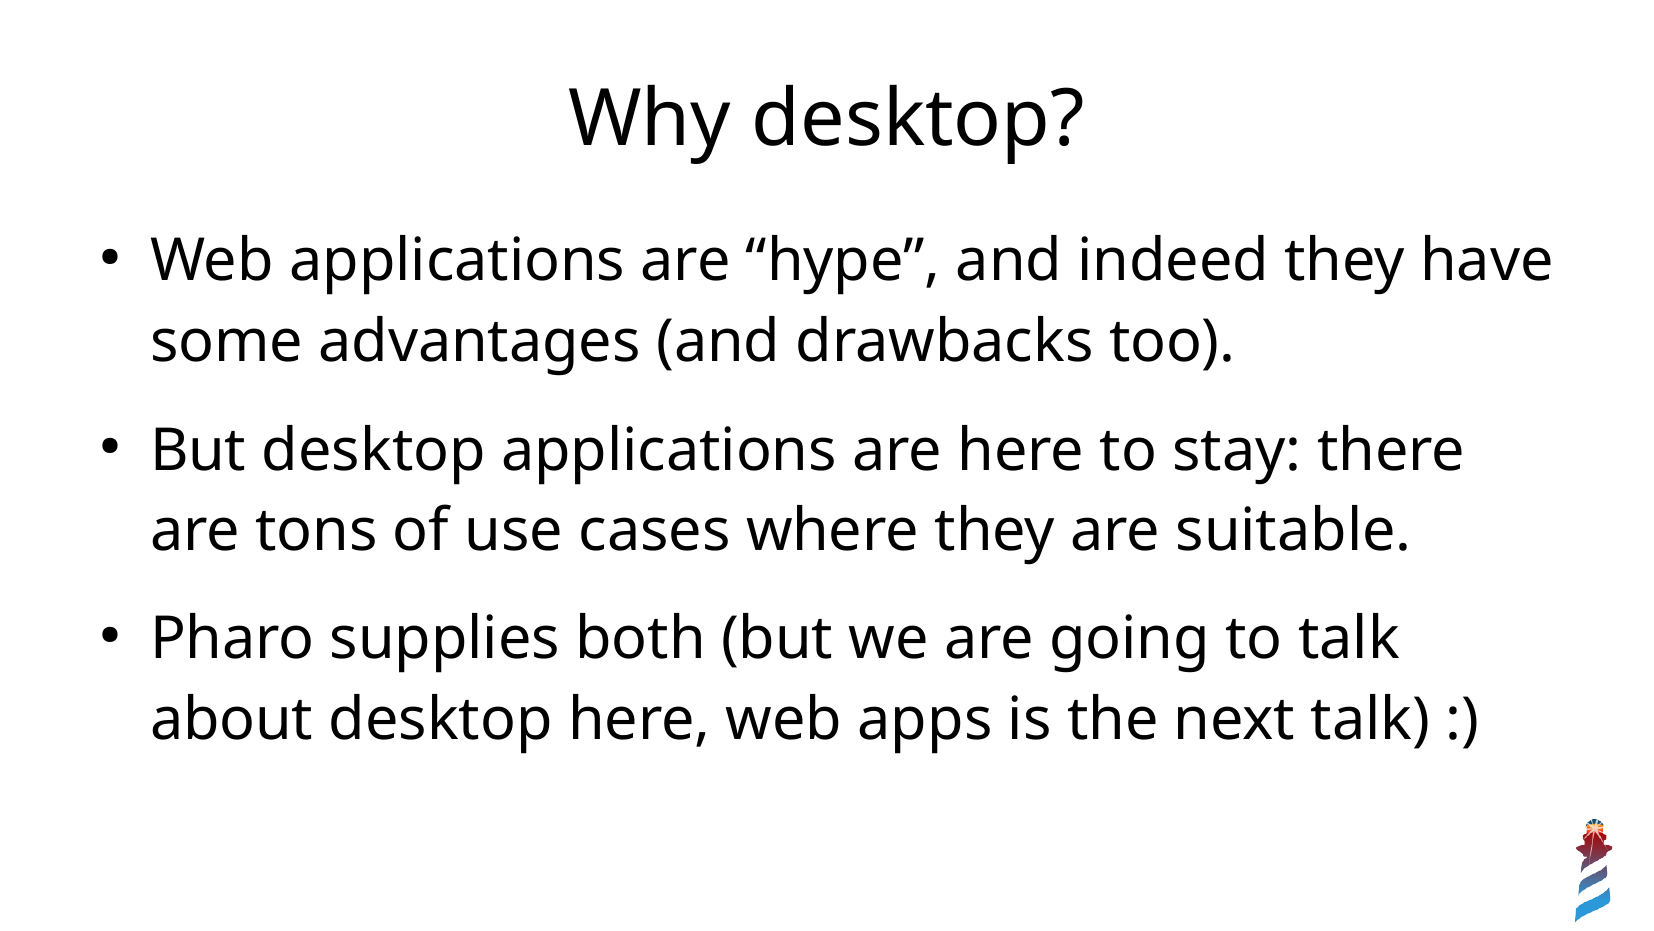

# Why desktop?
Web applications are “hype”, and indeed they have some advantages (and drawbacks too).
But desktop applications are here to stay: there are tons of use cases where they are suitable.
Pharo supplies both (but we are going to talk about desktop here, web apps is the next talk) :)